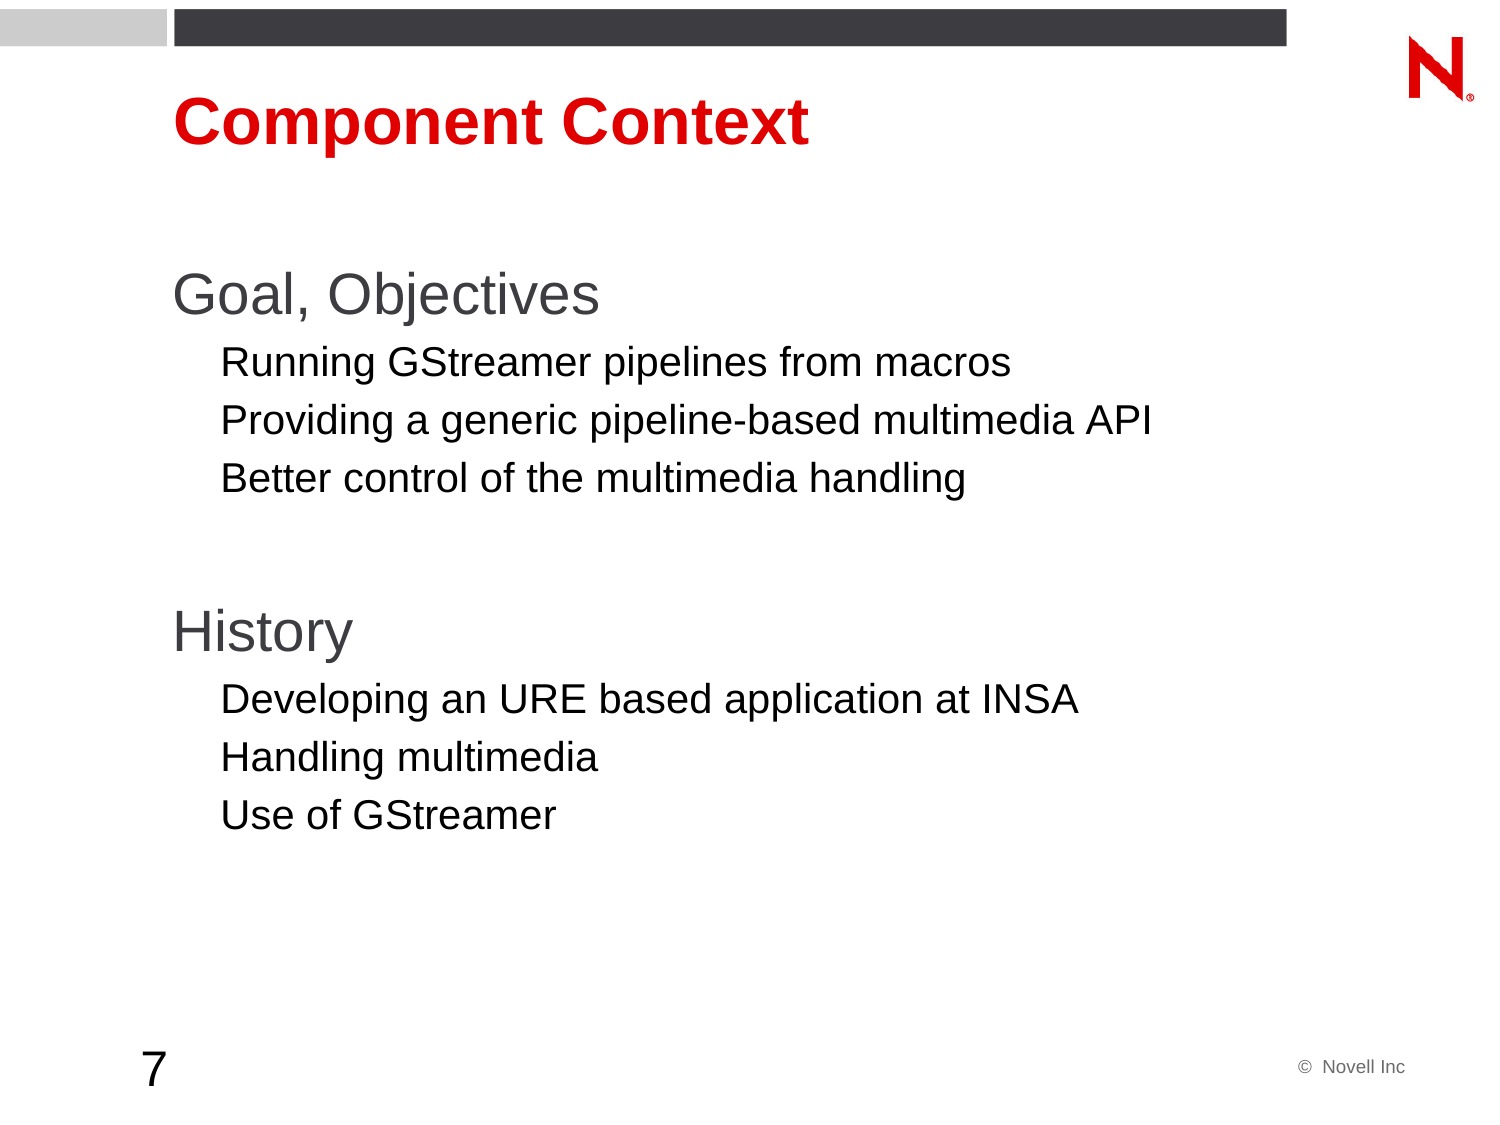

# Component Context
Goal, Objectives
Running GStreamer pipelines from macros
Providing a generic pipeline-based multimedia API
Better control of the multimedia handling
History
Developing an URE based application at INSA
Handling multimedia
Use of GStreamer